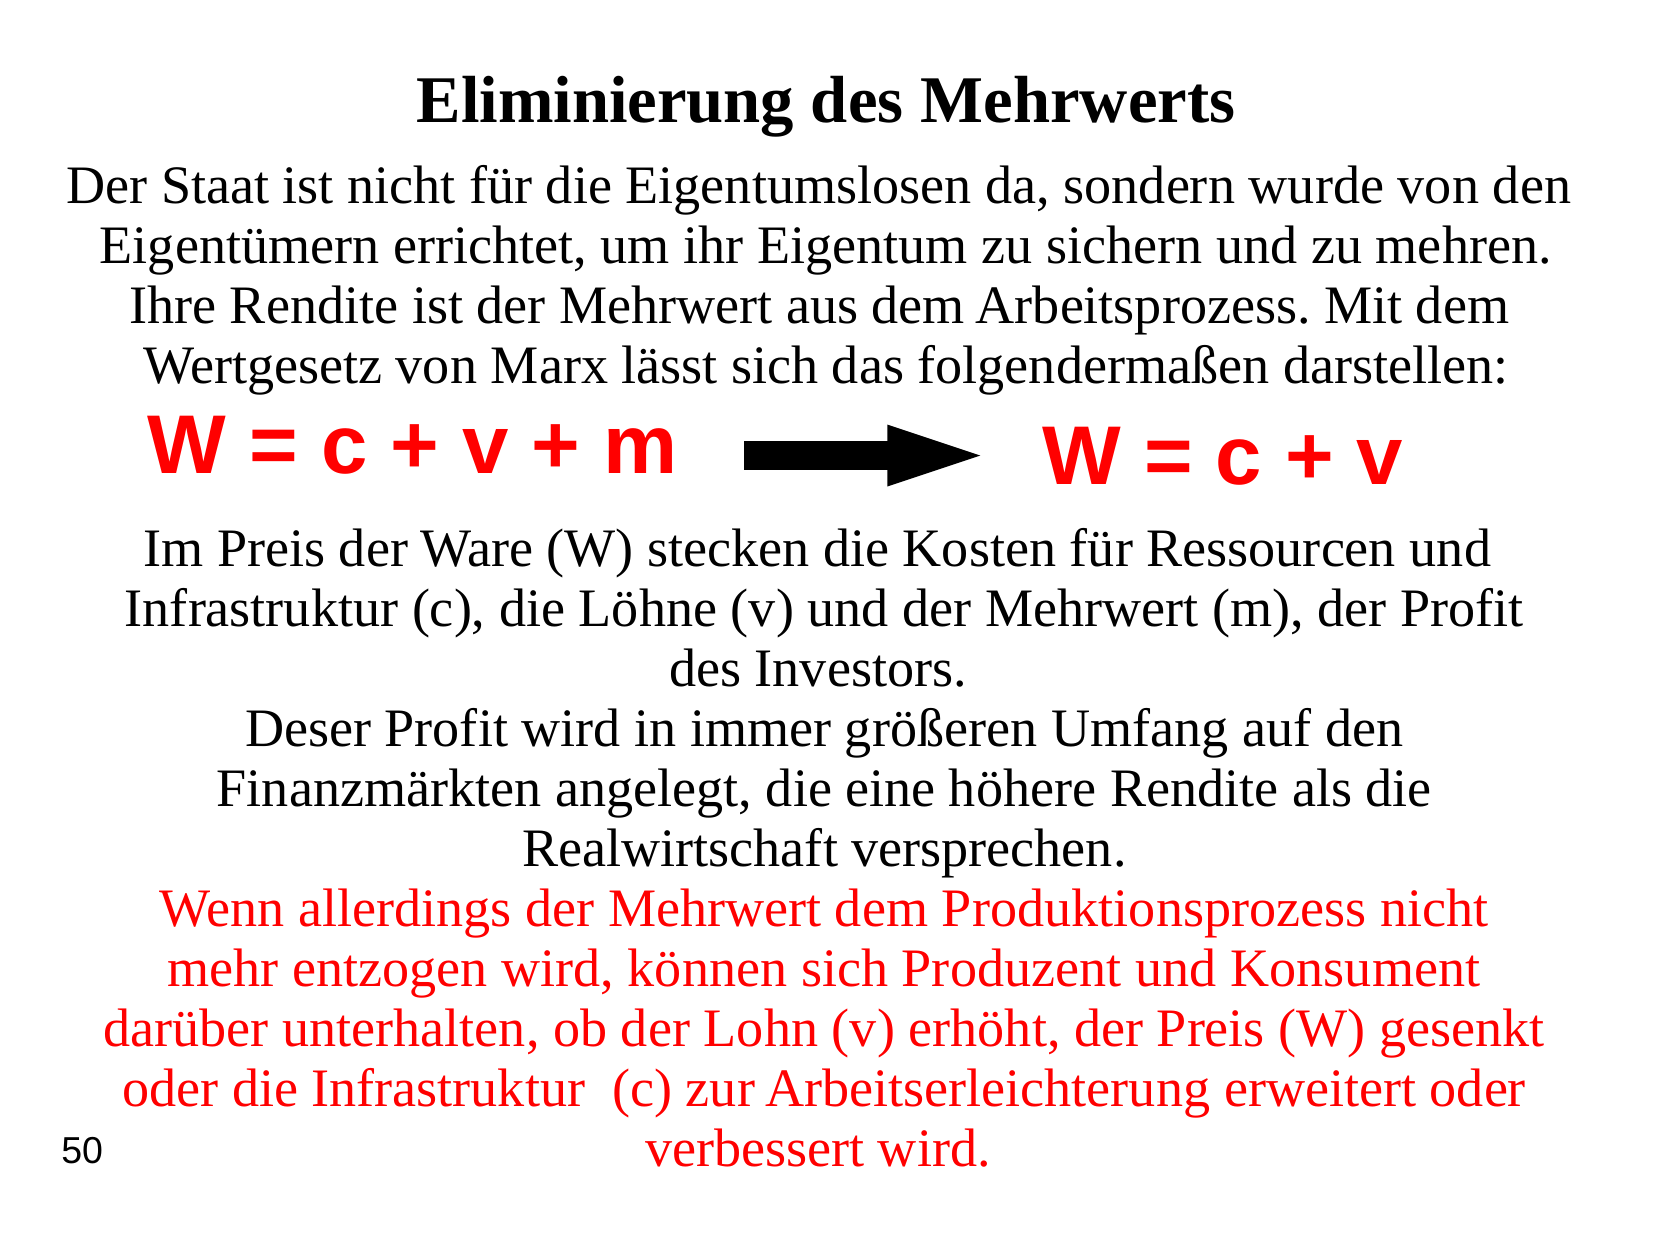

Eliminierung des Mehrwerts
Der Staat ist nicht für die Eigentumslosen da, sondern wurde von den
Eigentümern errichtet, um ihr Eigentum zu sichern und zu mehren.
Ihre Rendite ist der Mehrwert aus dem Arbeitsprozess. Mit dem
Wertgesetz von Marx lässt sich das folgendermaßen darstellen:
W = c + v + m
W = c + v
Im Preis der Ware (W) stecken die Kosten für Ressourcen und Infrastruktur (c), die Löhne (v) und der Mehrwert (m), der Profit des Investors.
Deser Profit wird in immer größeren Umfang auf den Finanzmärkten angelegt, die eine höhere Rendite als die Realwirtschaft versprechen.
Wenn allerdings der Mehrwert dem Produktionsprozess nicht mehr entzogen wird, können sich Produzent und Konsument darüber unterhalten, ob der Lohn (v) erhöht, der Preis (W) gesenkt oder die Infrastruktur (c) zur Arbeitserleichterung erweitert oder verbessert wird.